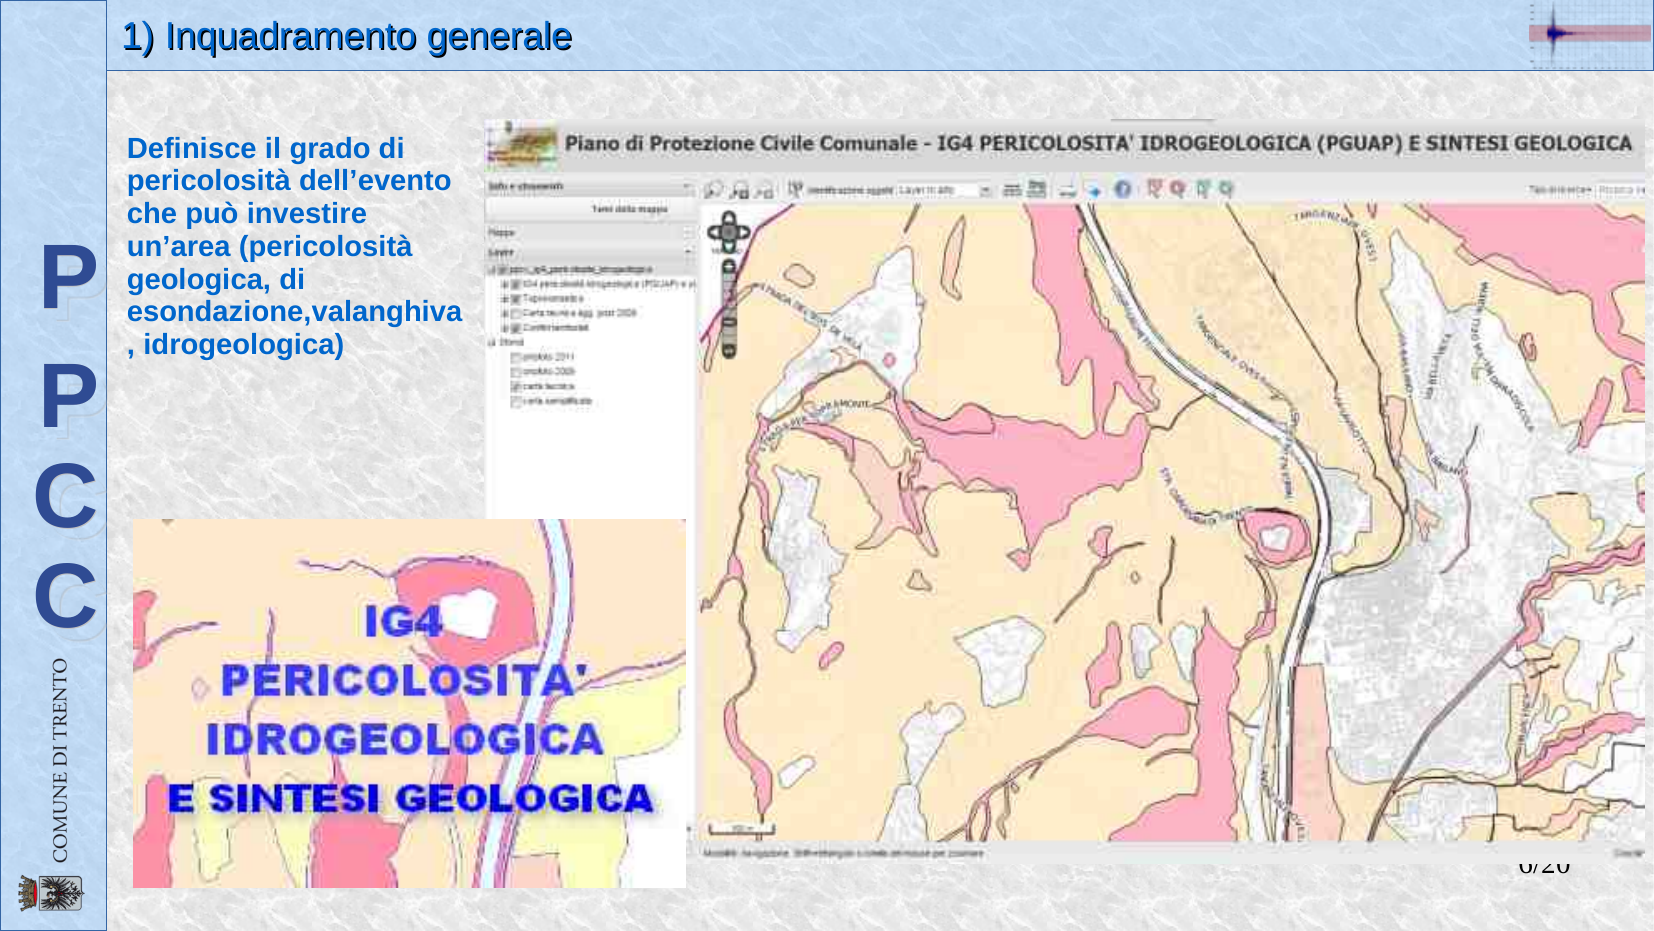

1) Inquadramento generale
Definisce il grado di pericolosità dell’evento che può investire un’area (pericolosità geologica, di esondazione,valanghiva, idrogeologica)
6